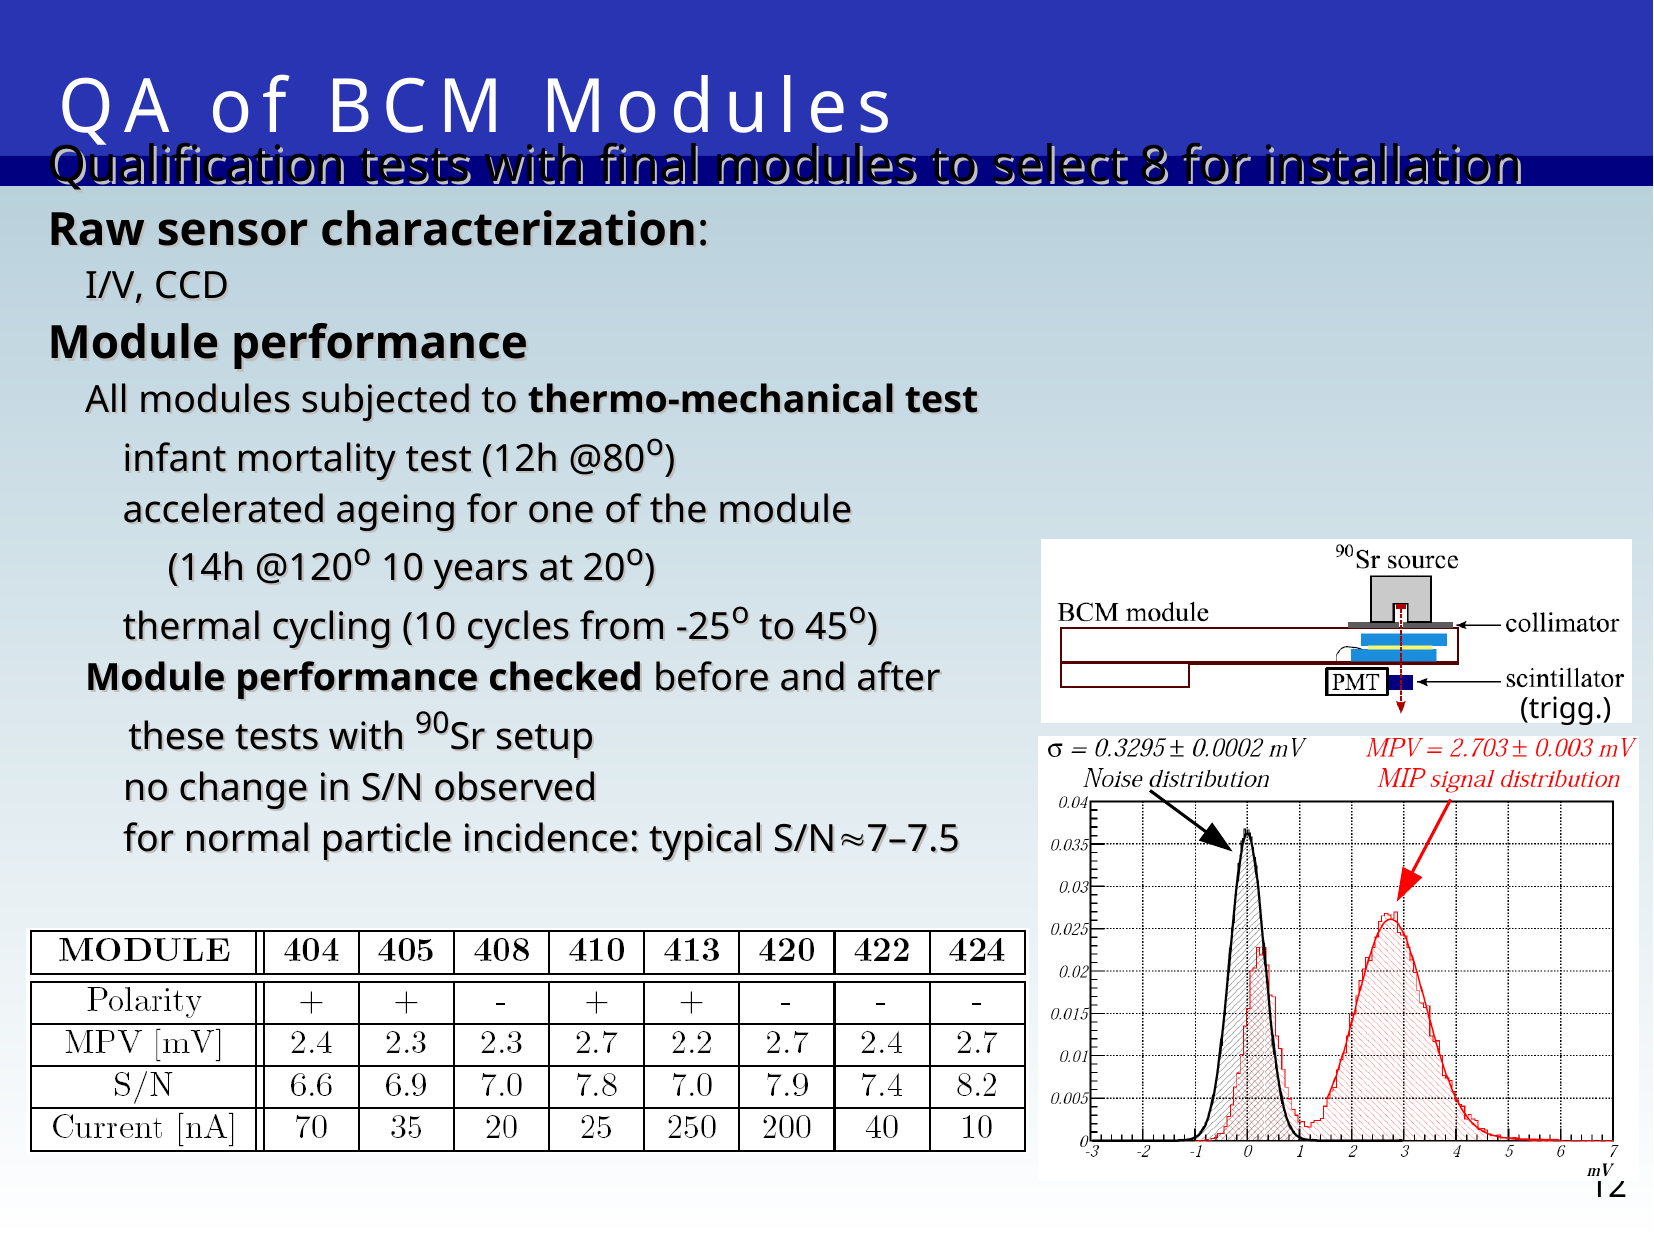

# QA of BCM Modules
Qualification tests with final modules to select 8 for installation
Raw sensor characterization:
I/V, CCD
Module performance
All modules subjected to thermo-mechanical test
infant mortality test (12h @80o)
accelerated ageing for one of the module
(14h @120o 10 years at 20o)
thermal cycling (10 cycles from -25o to 45o)
Module performance checked before and after
these tests with 90Sr setup
no change in S/N observed
for normal particle incidence: typical S/N7–7.5
(trigg.)
12